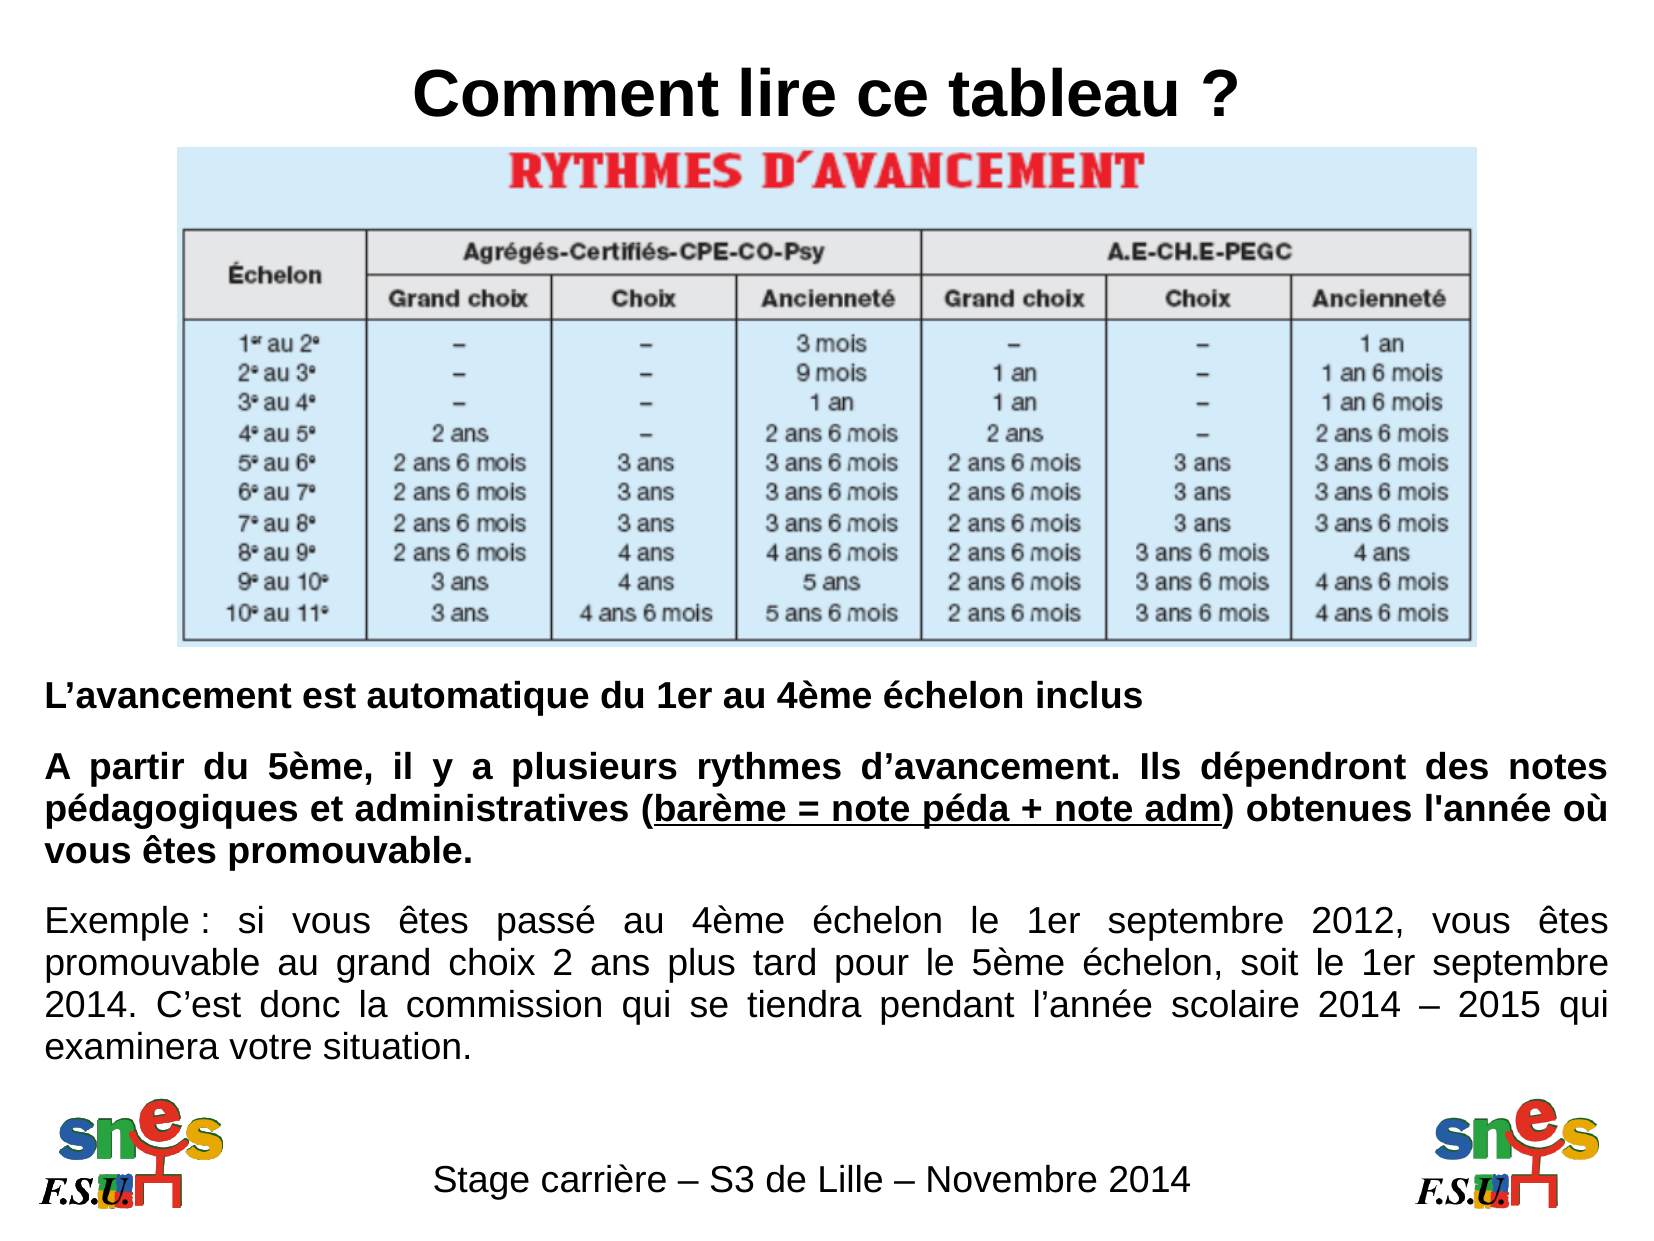

Comment lire ce tableau ?
L’avancement est automatique du 1er au 4ème échelon inclus
A partir du 5ème, il y a plusieurs rythmes d’avancement. Ils dépendront des notes pédagogiques et administratives (barème = note péda + note adm) obtenues l'année où vous êtes promouvable.
Exemple : si vous êtes passé au 4ème échelon le 1er septembre 2012, vous êtes promouvable au grand choix 2 ans plus tard pour le 5ème échelon, soit le 1er septembre 2014. C’est donc la commission qui se tiendra pendant l’année scolaire 2014 – 2015 qui examinera votre situation.
Stage carrière – S3 de Lille – Novembre 2014